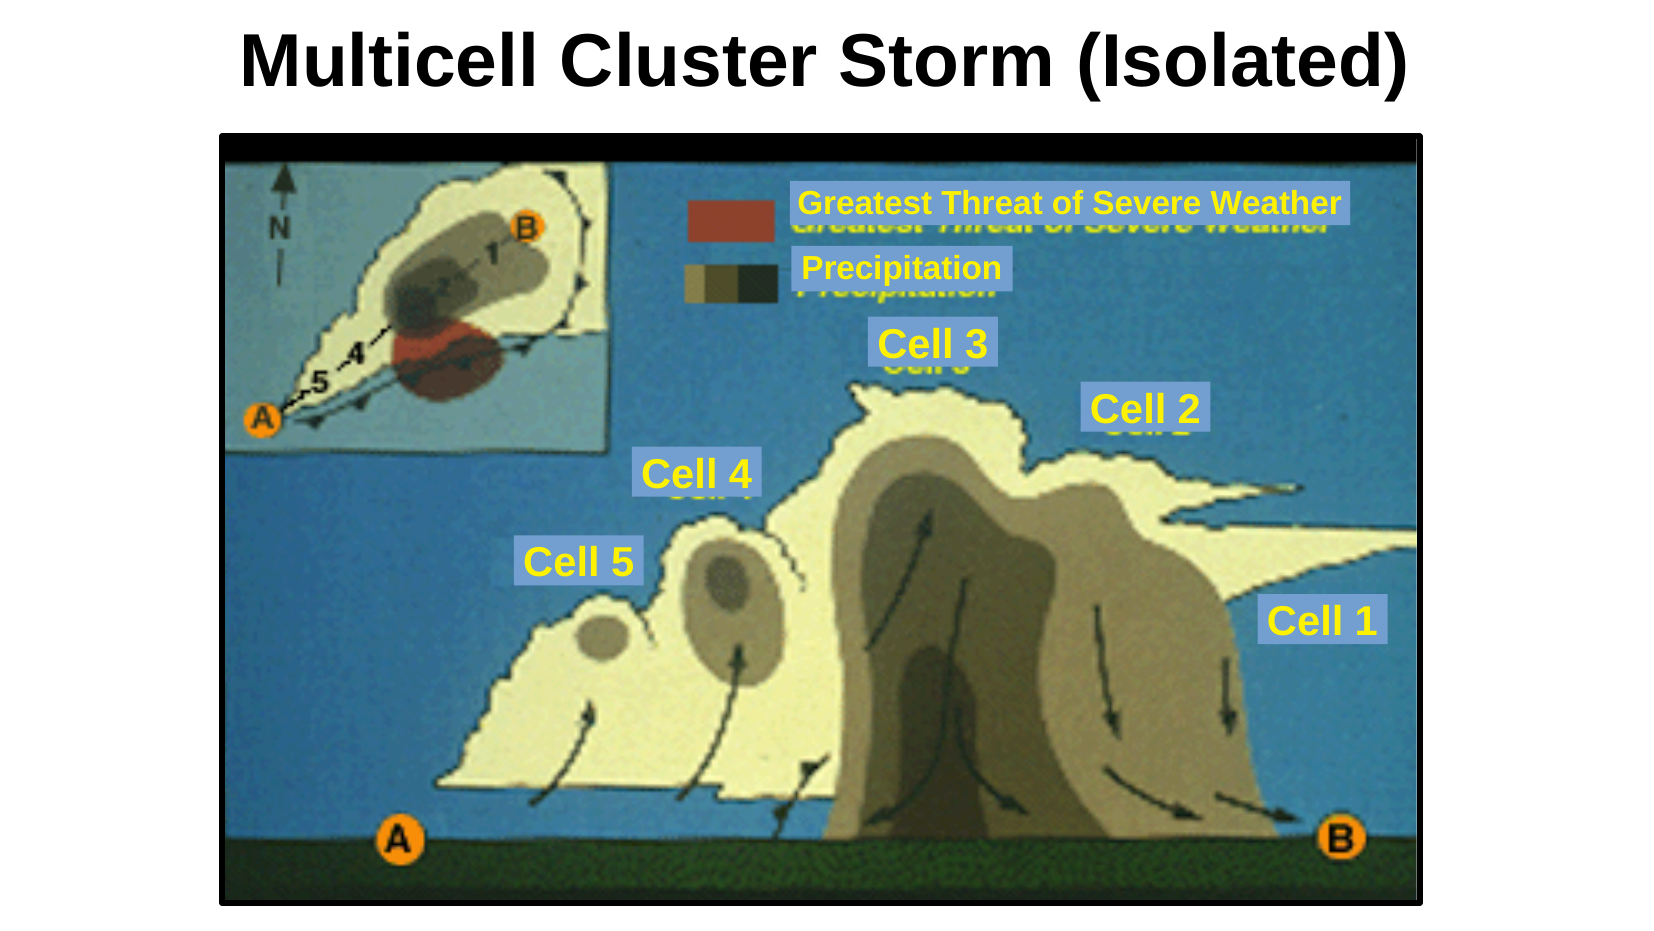

# Multicell Cluster Storm (Isolated)
Greatest Threat of Severe Weather
Precipitation
Cell 3
Cell 2
Cell 4
Cell 5
Cell 1